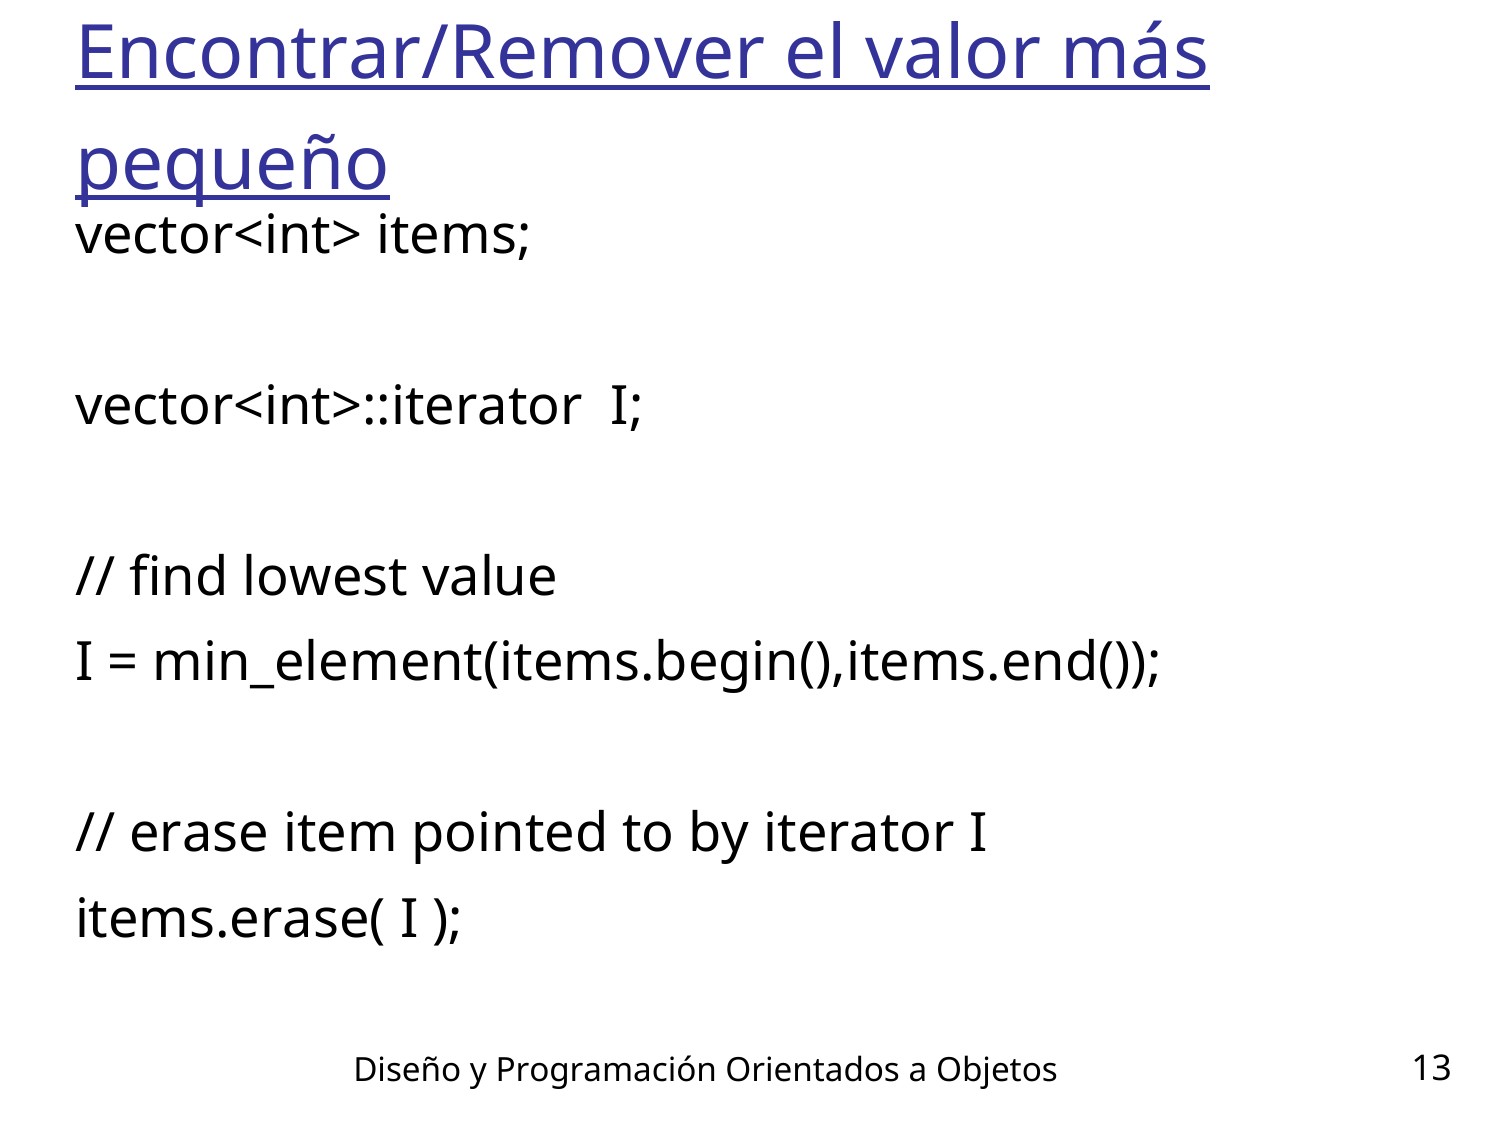

# Encontrar/Remover el valor más pequeño
vector<int> items;
vector<int>::iterator I;
// find lowest value
I = min_element(items.begin(),items.end());
// erase item pointed to by iterator I
items.erase( I );
Diseño y Programación Orientados a Objetos
13